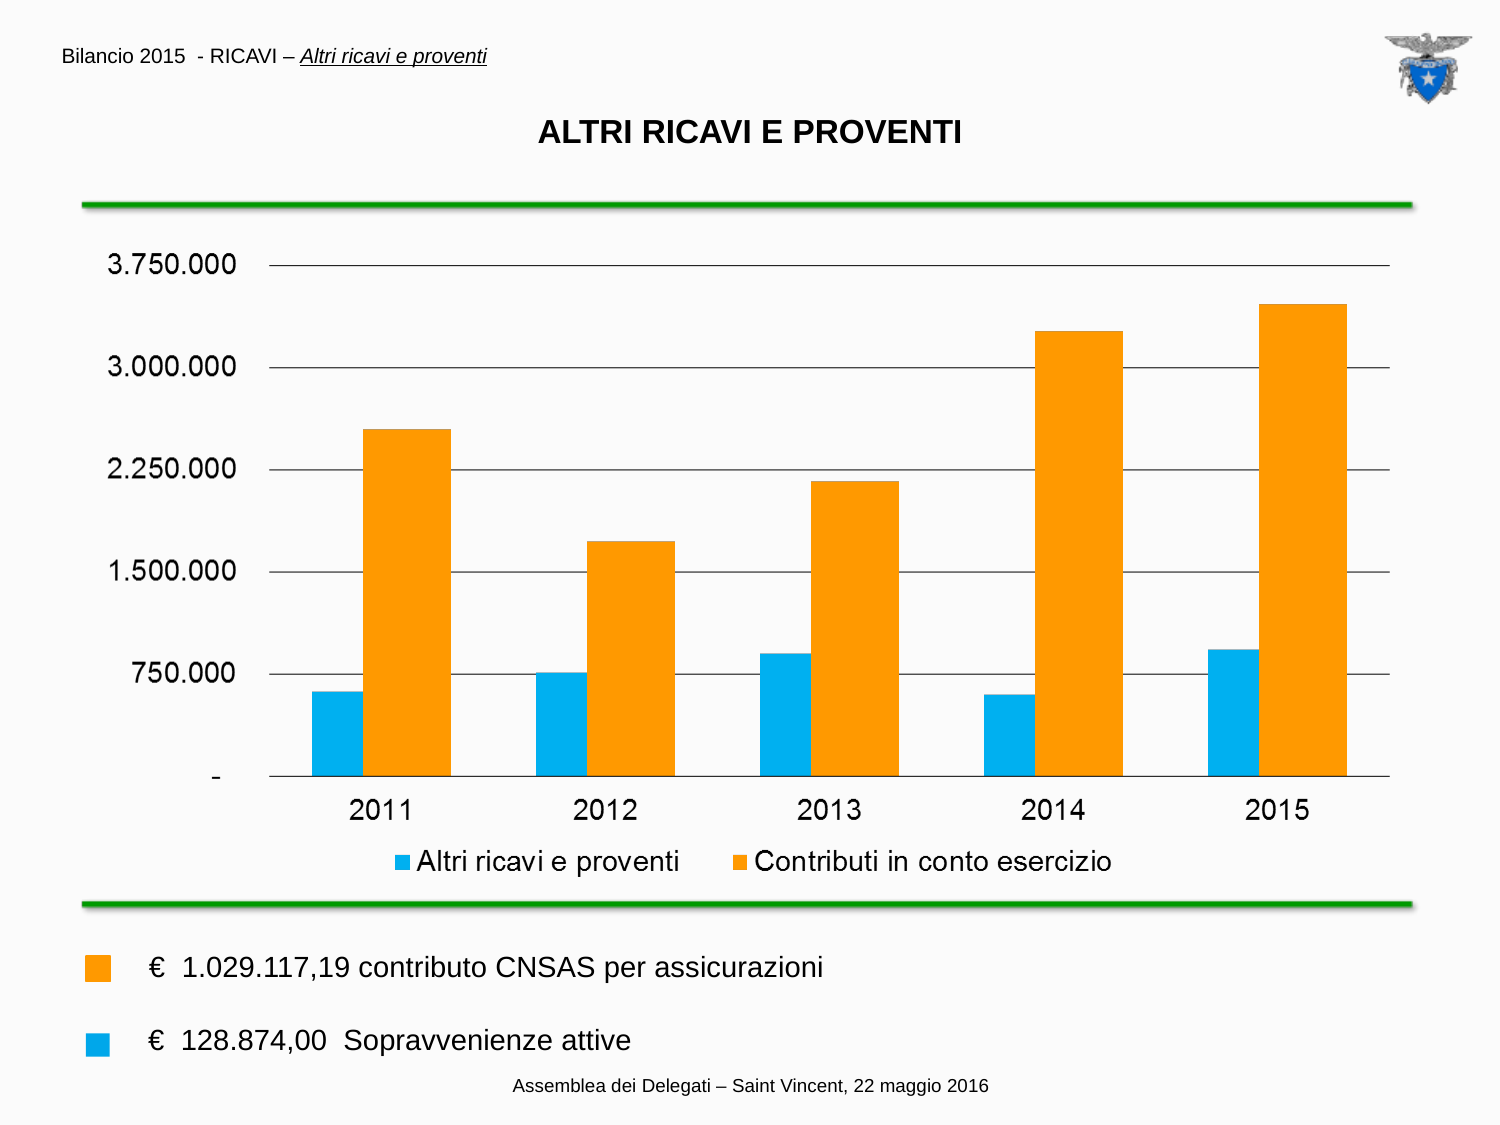

Bilancio 2015 - RICAVI – Altri ricavi e proventi
ALTRI RICAVI E PROVENTI
 € 1.029.117,19 contributo CNSAS per assicurazioni
 € 128.874,00 Sopravvenienze attive
Assemblea dei Delegati – Saint Vincent, 22 maggio 2016